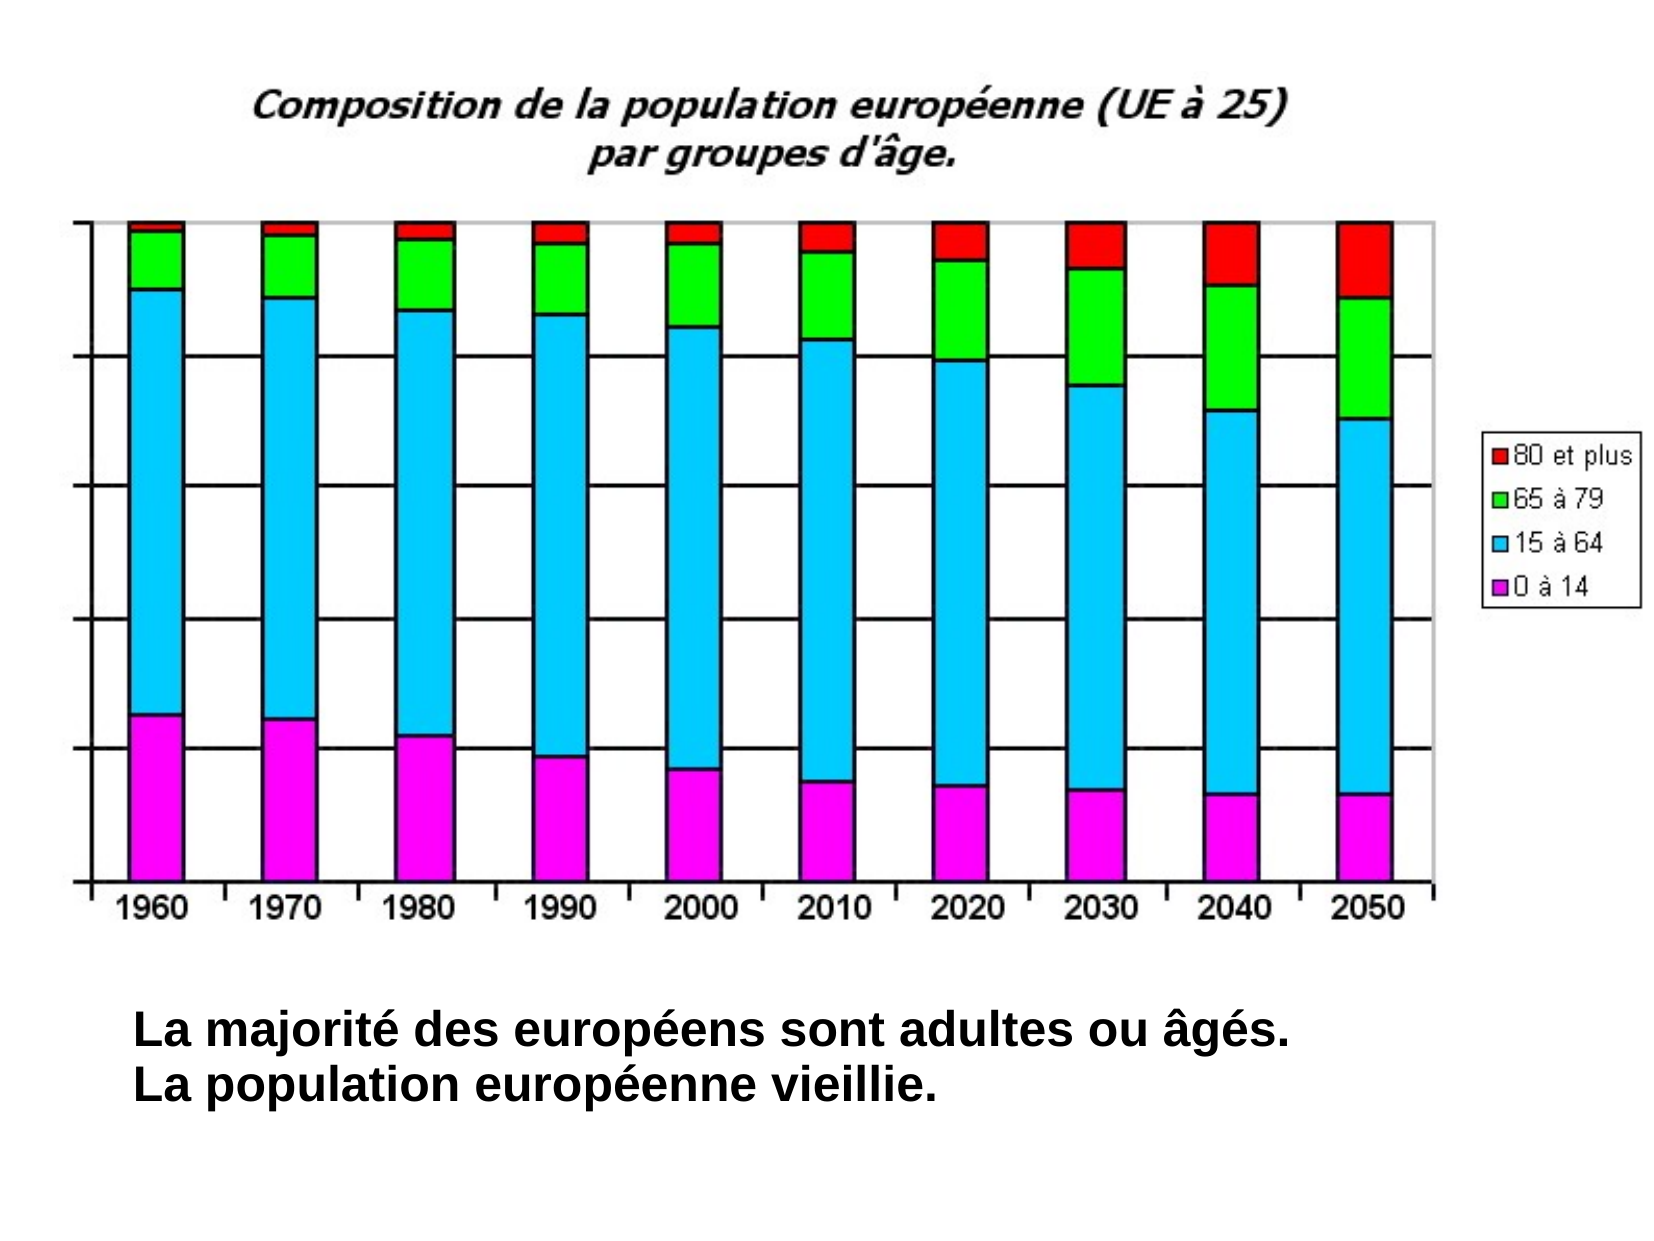

.
La majorité des européens sont adultes ou âgés.
La population européenne vieillie.